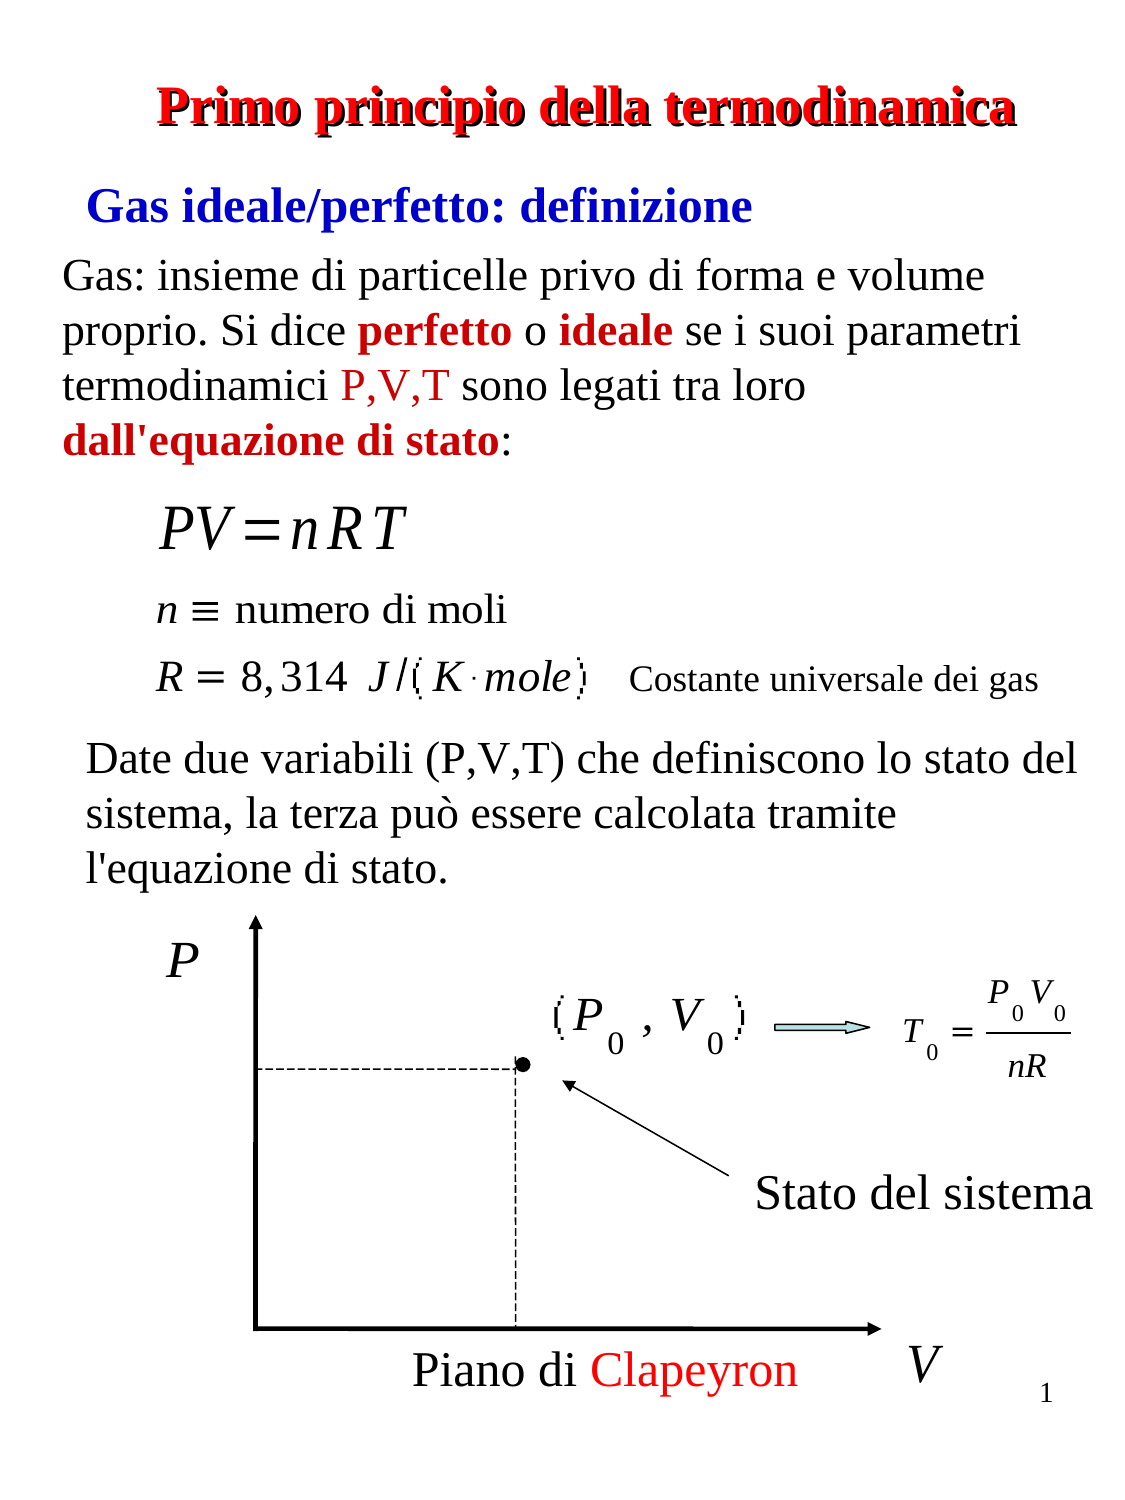

Primo principio della termodinamica
Gas ideale/perfetto: definizione
Gas: insieme di particelle privo di forma e volume proprio. Si dice perfetto o ideale se i suoi parametri termodinamici P,V,T sono legati tra loro dall'equazione di stato:
Costante universale dei gas
Date due variabili (P,V,T) che definiscono lo stato del sistema, la terza può essere calcolata tramite l'equazione di stato.
Stato del sistema
Piano di Clapeyron